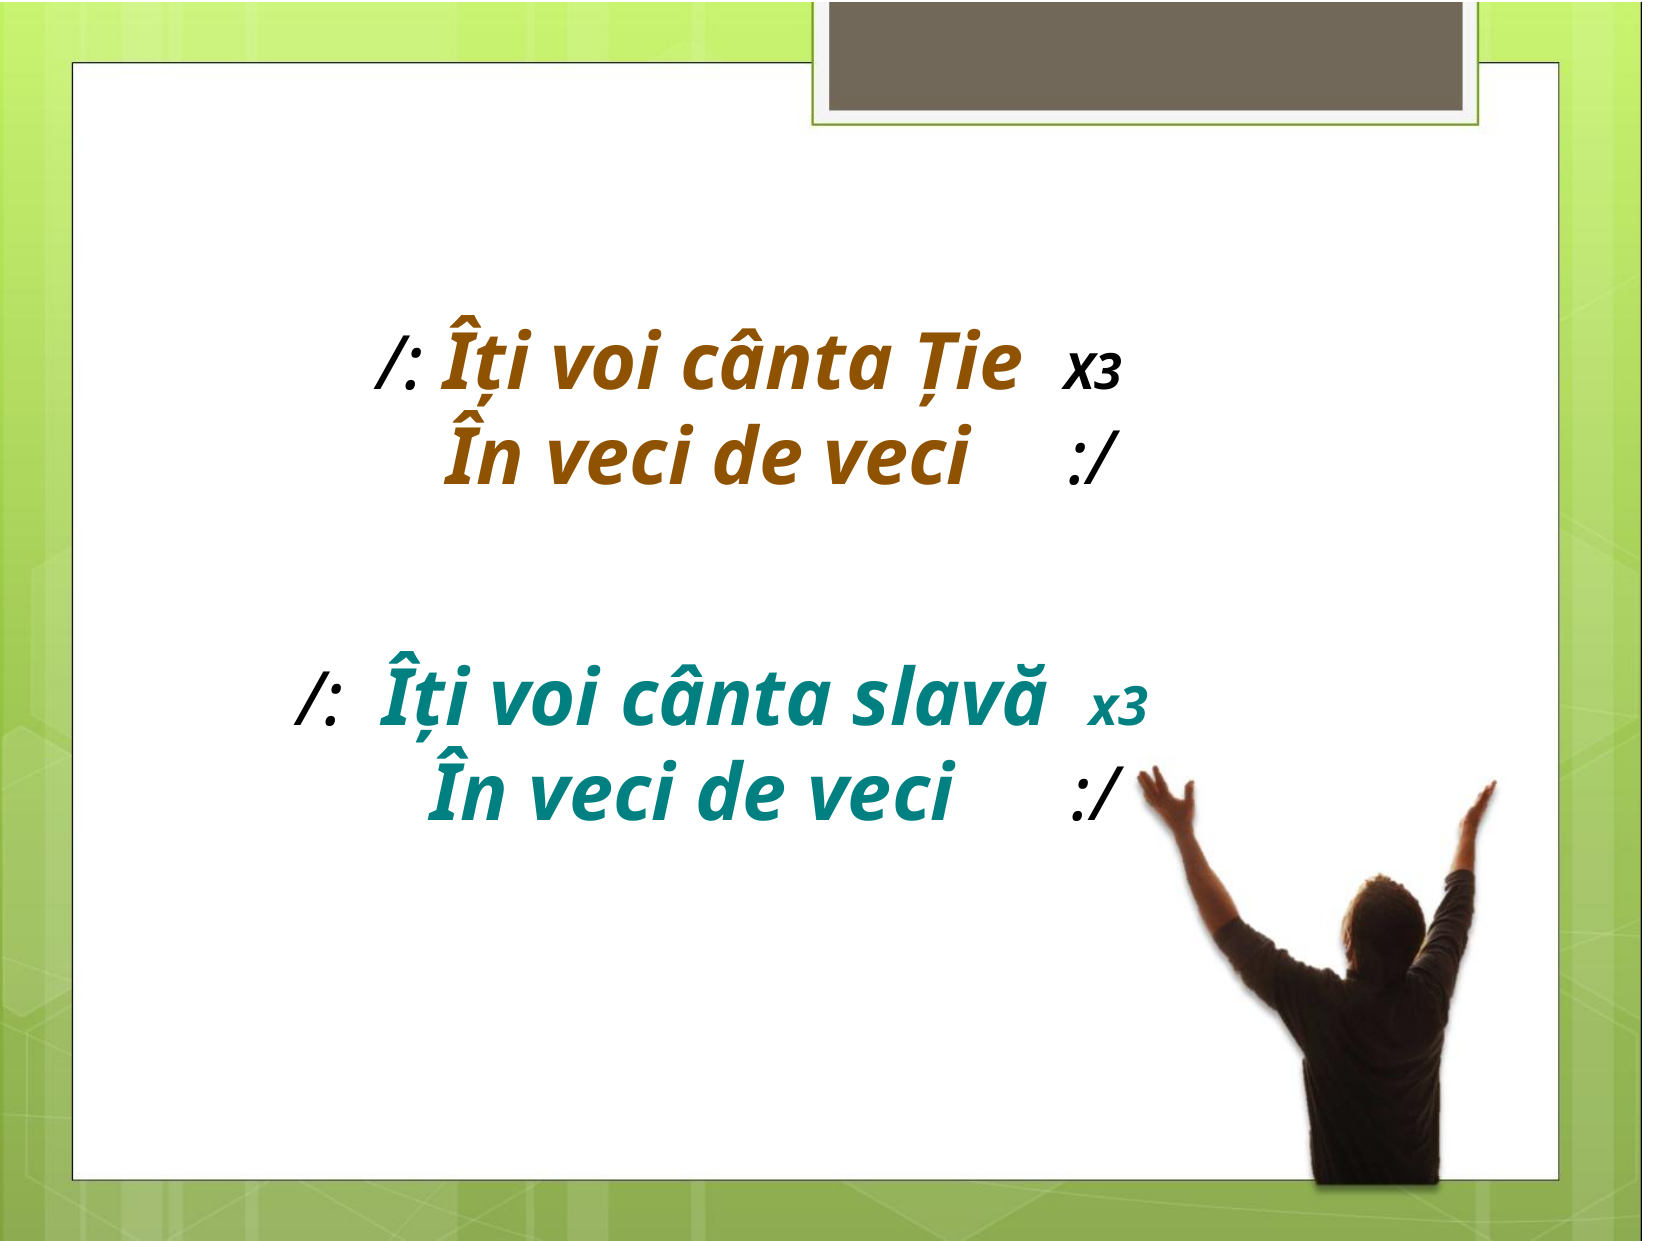

/: Îţi voi cânta Ţie X3
 În veci de veci :/
/: Îţi voi cânta slavă x3
 În veci de veci :/